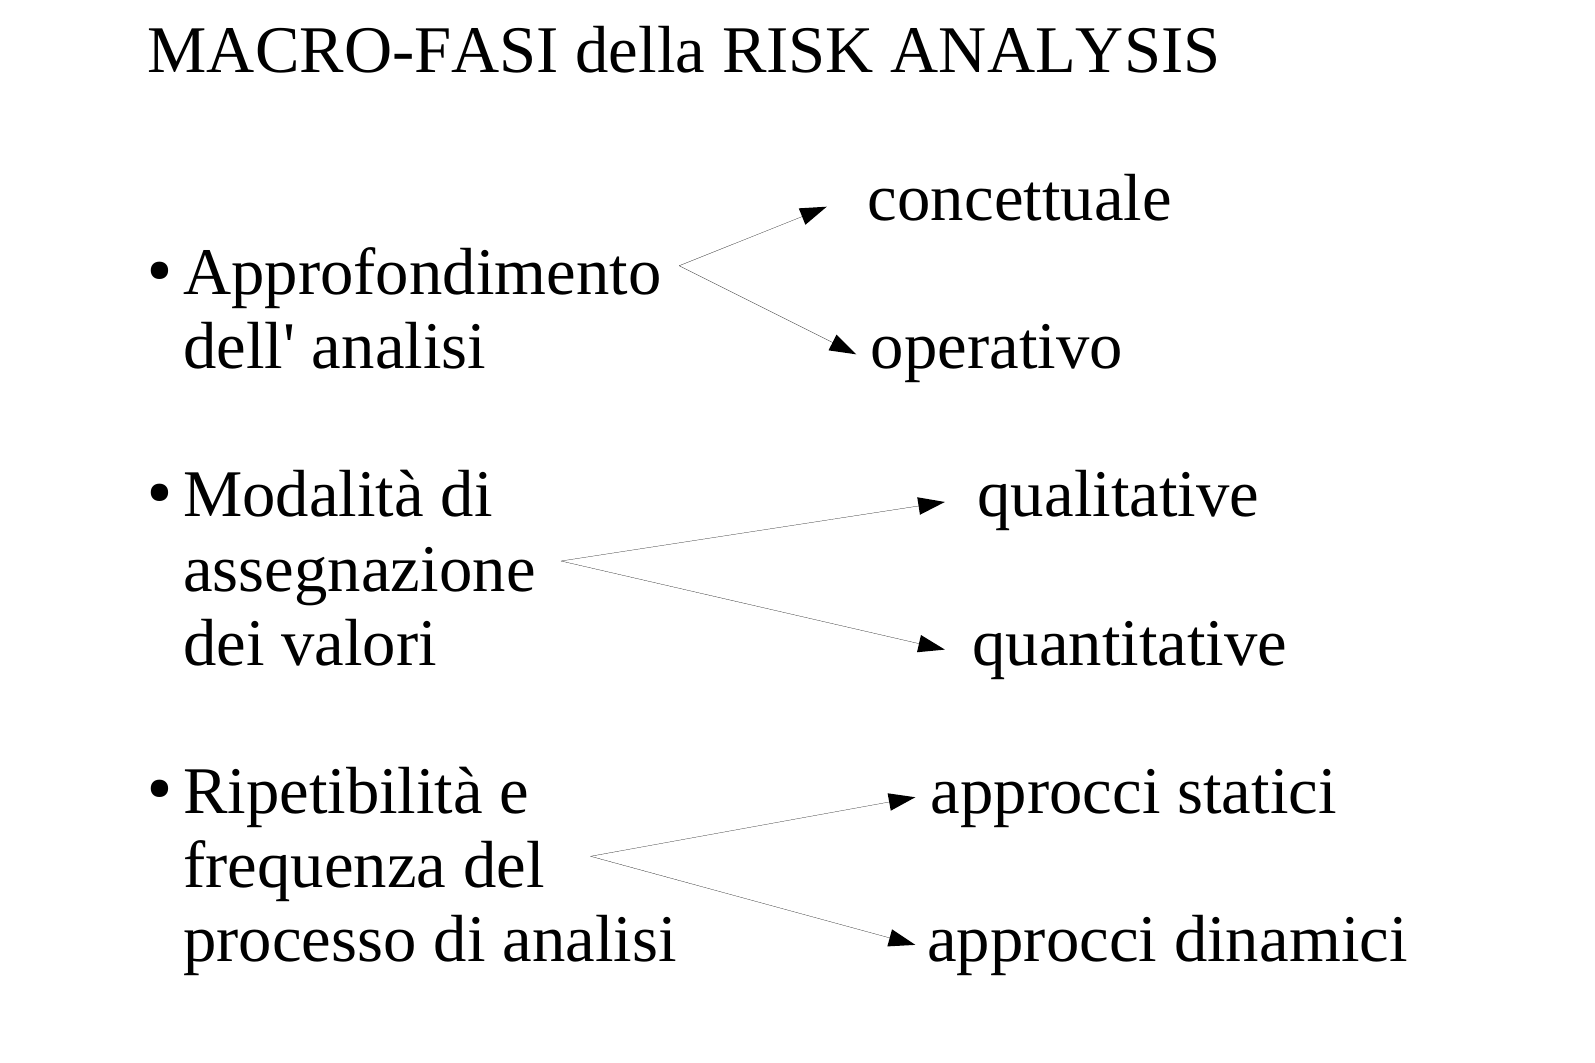

# MACRO-FASI della RISK ANALYSIS
 concettuale
Approfondimento
dell' analisi operativo
Modalità di qualitative
assegnazione
dei valori quantitative
Ripetibilità e approcci statici
frequenza del
processo di analisi approcci dinamici